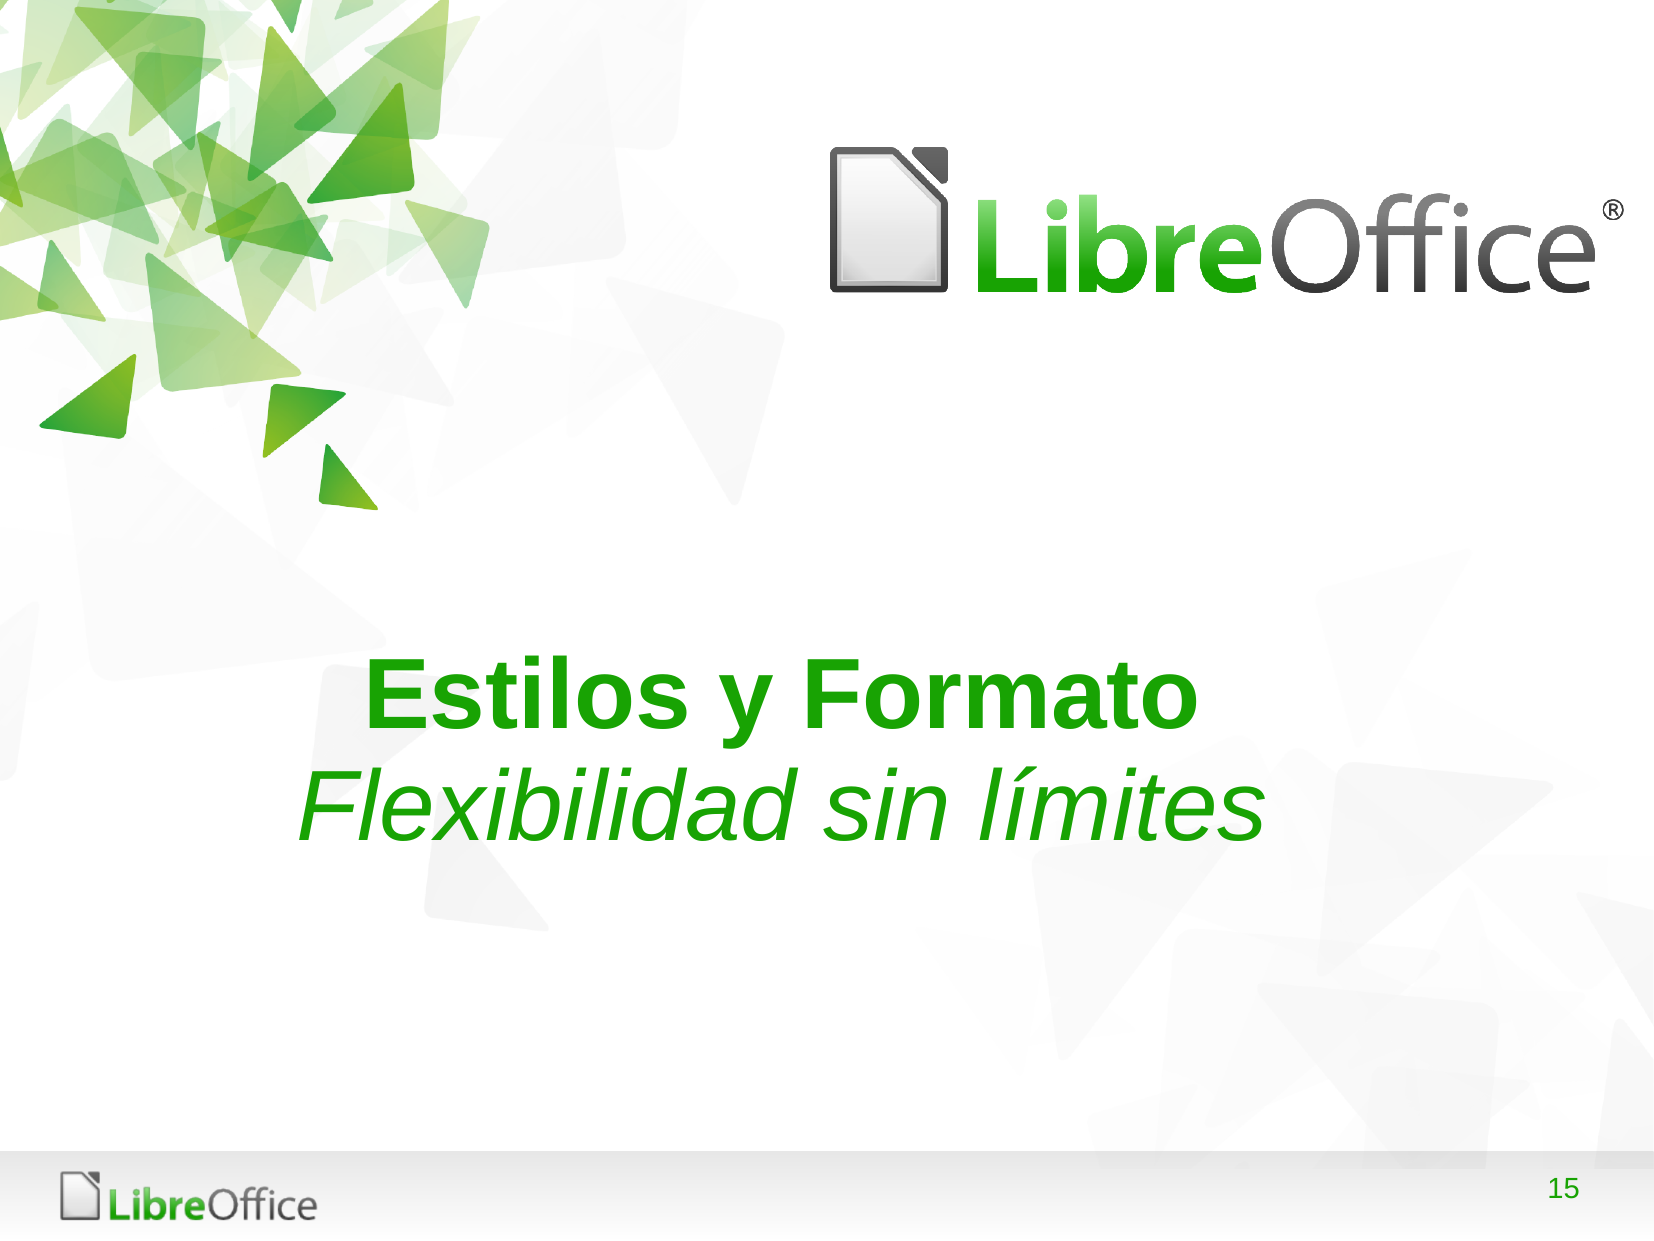

# Estilos y Formato Flexibilidad sin límites